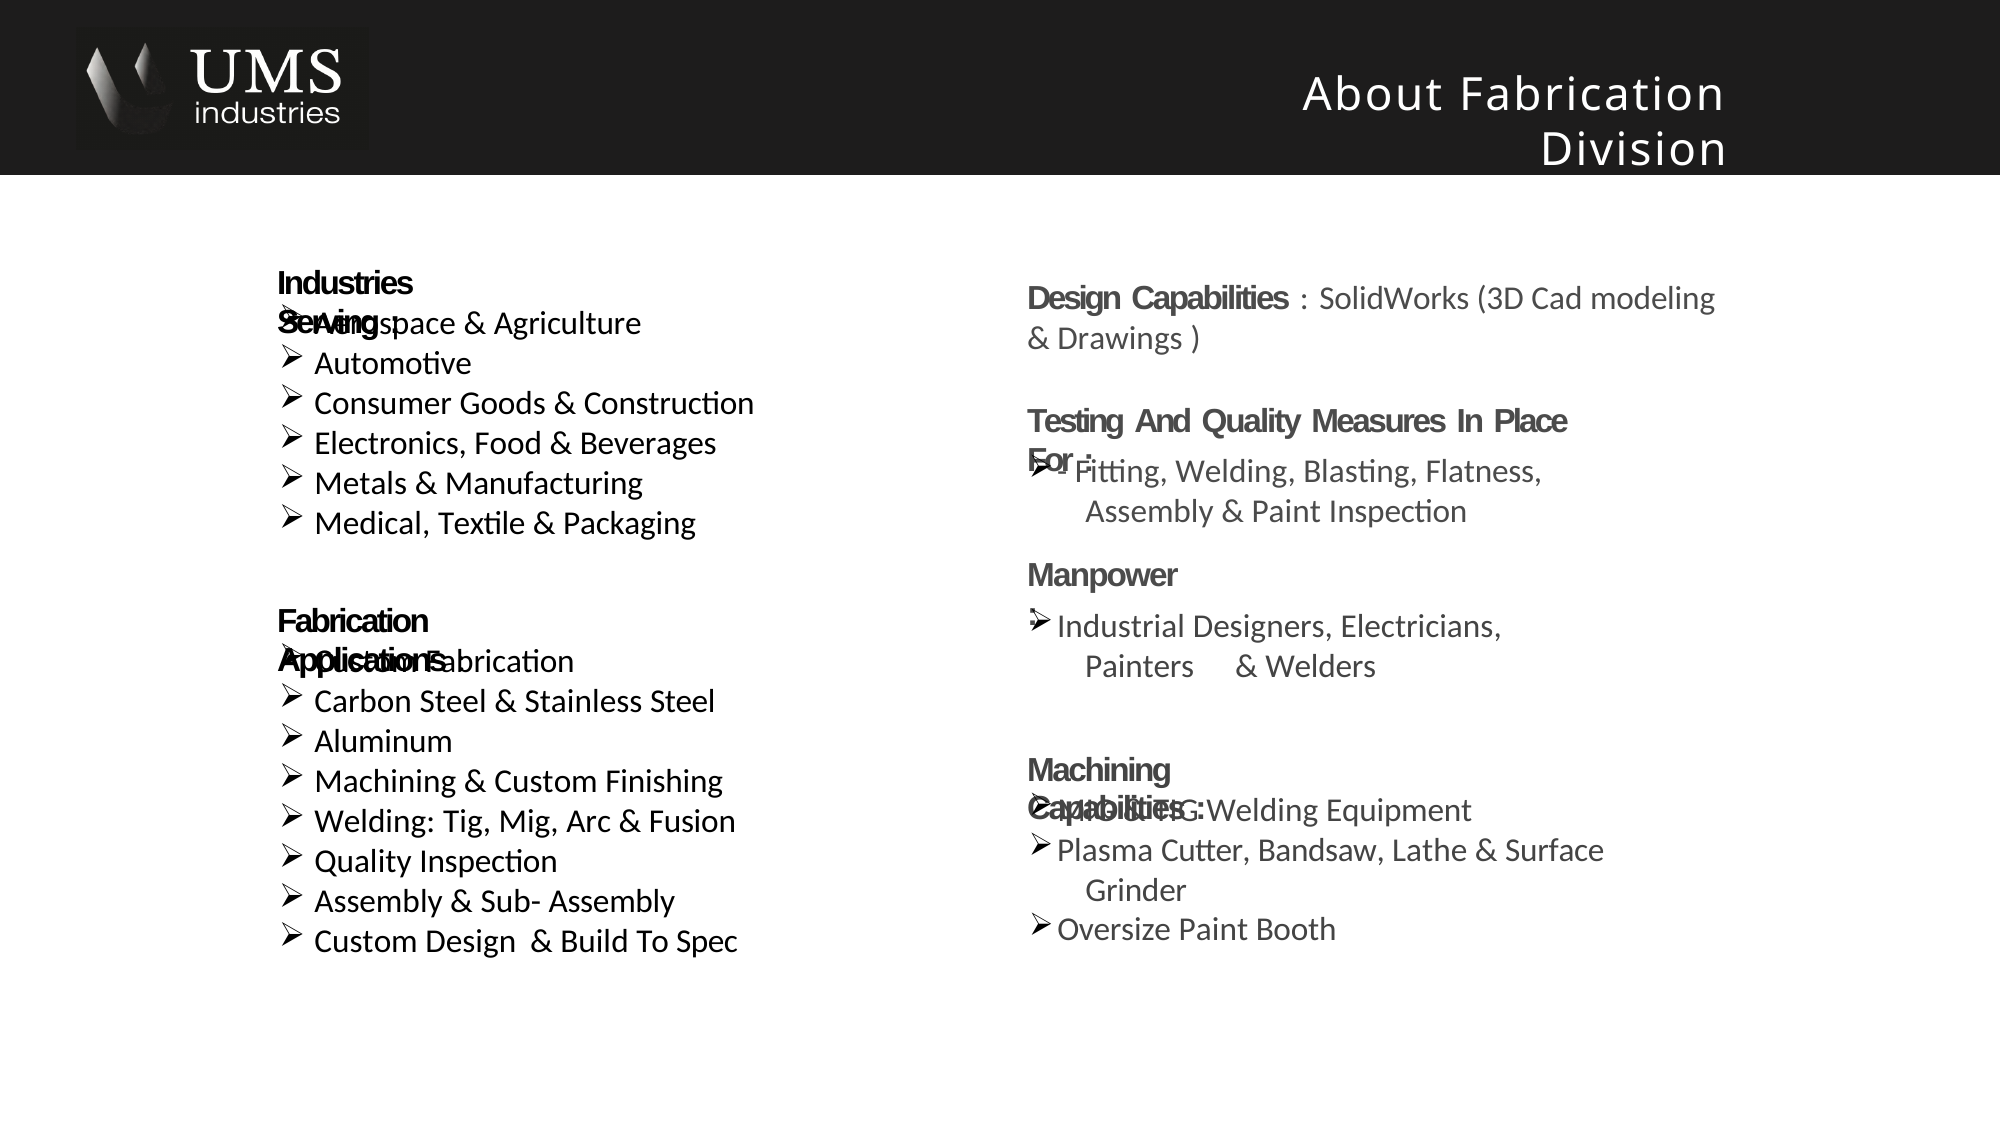

# ABOUT FABRICATION DIVISION
About Fabrication Division
Industries Serving :
SolidWorks (3D Cad modeling
Design Capabilities :
Aerospace & Agriculture
Automotive
Consumer Goods & Construction
Electronics, Food & Beverages
Metals & Manufacturing
Medical, Textile & Packaging
& Drawings )
Testing And Quality Measures In Place For :
- Fitting, Welding, Blasting, Flatness, 	Assembly & Paint Inspection
Manpower :
Fabrication Applications :
Industrial Designers, Electricians, Painters 	& Welders
Custom Fabrication
Carbon Steel & Stainless Steel
Aluminum
Machining & Custom Finishing
Welding: Tig, Mig, Arc & Fusion
Quality Inspection
Assembly & Sub- Assembly
Custom Design & Build To Spec
Machining Capabilities :
MIG & TIG Welding Equipment
Plasma Cutter, Bandsaw, Lathe & Surface 	Grinder
Oversize Paint Booth